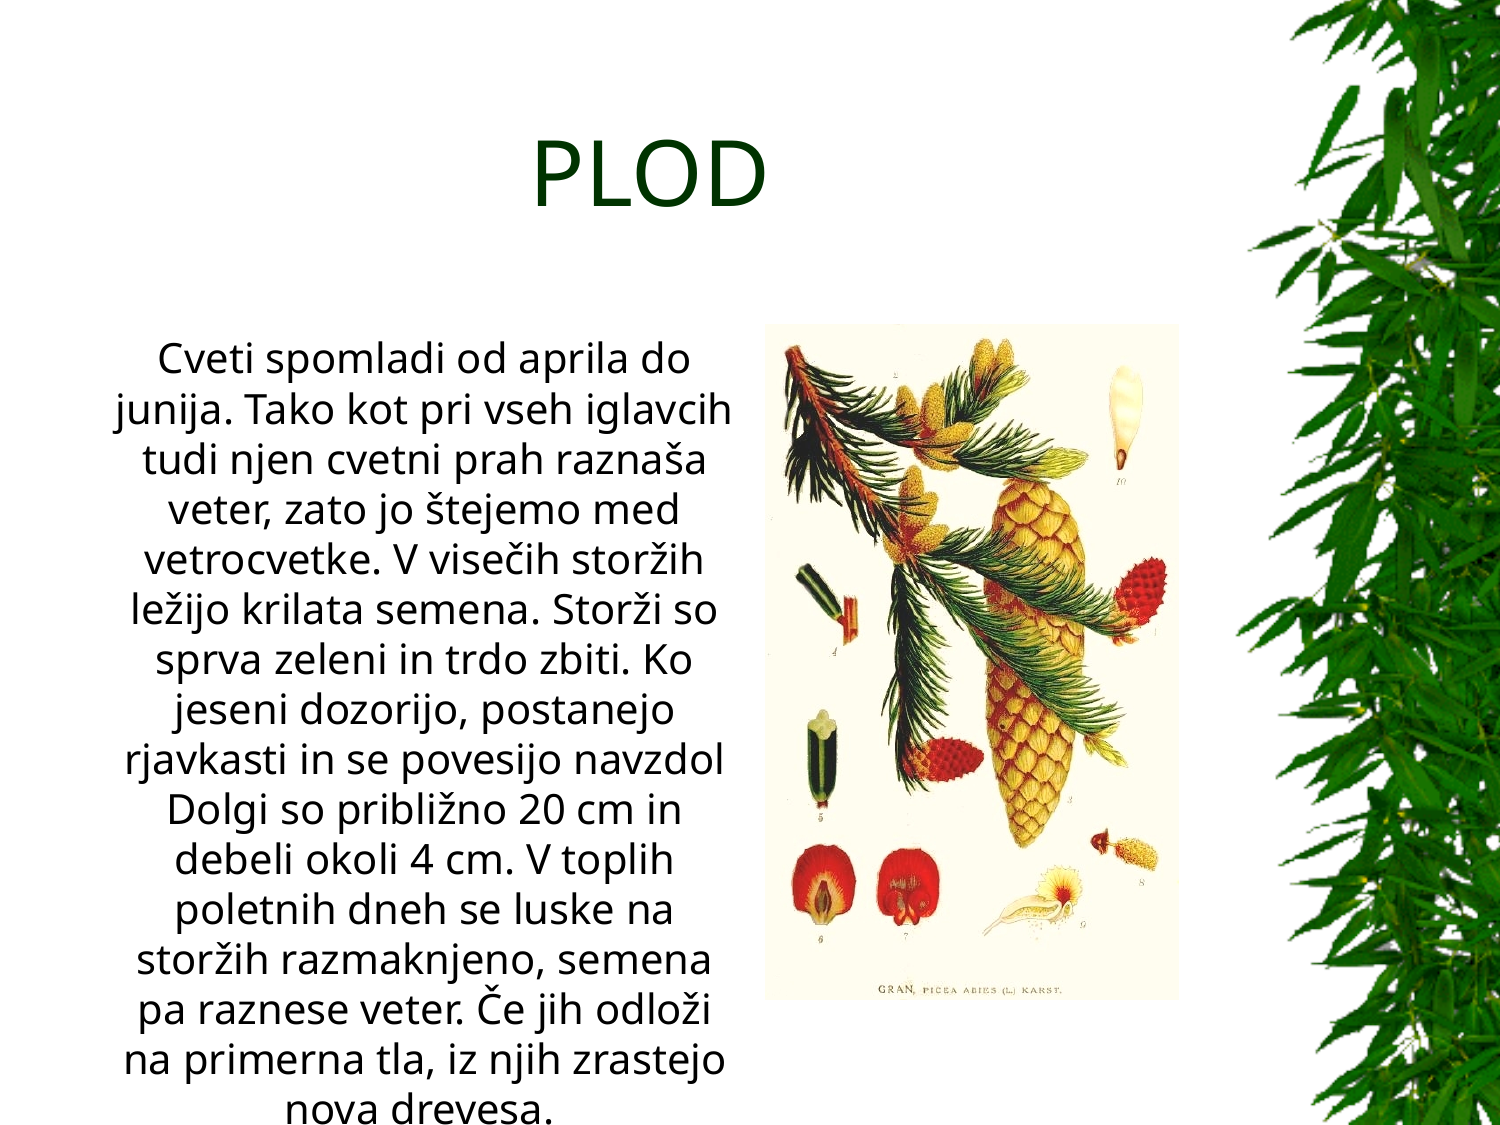

# PLOD
Cveti spomladi od aprila do junija. Tako kot pri vseh iglavcih tudi njen cvetni prah raznaša veter, zato jo štejemo med vetrocvetke. V visečih storžih ležijo krilata semena. Storži so sprva zeleni in trdo zbiti. Ko jeseni dozorijo, postanejo rjavkasti in se povesijo navzdol Dolgi so približno 20 cm in debeli okoli 4 cm. V toplih poletnih dneh se luske na storžih razmaknjeno, semena pa raznese veter. Če jih odloži na primerna tla, iz njih zrastejo nova drevesa.